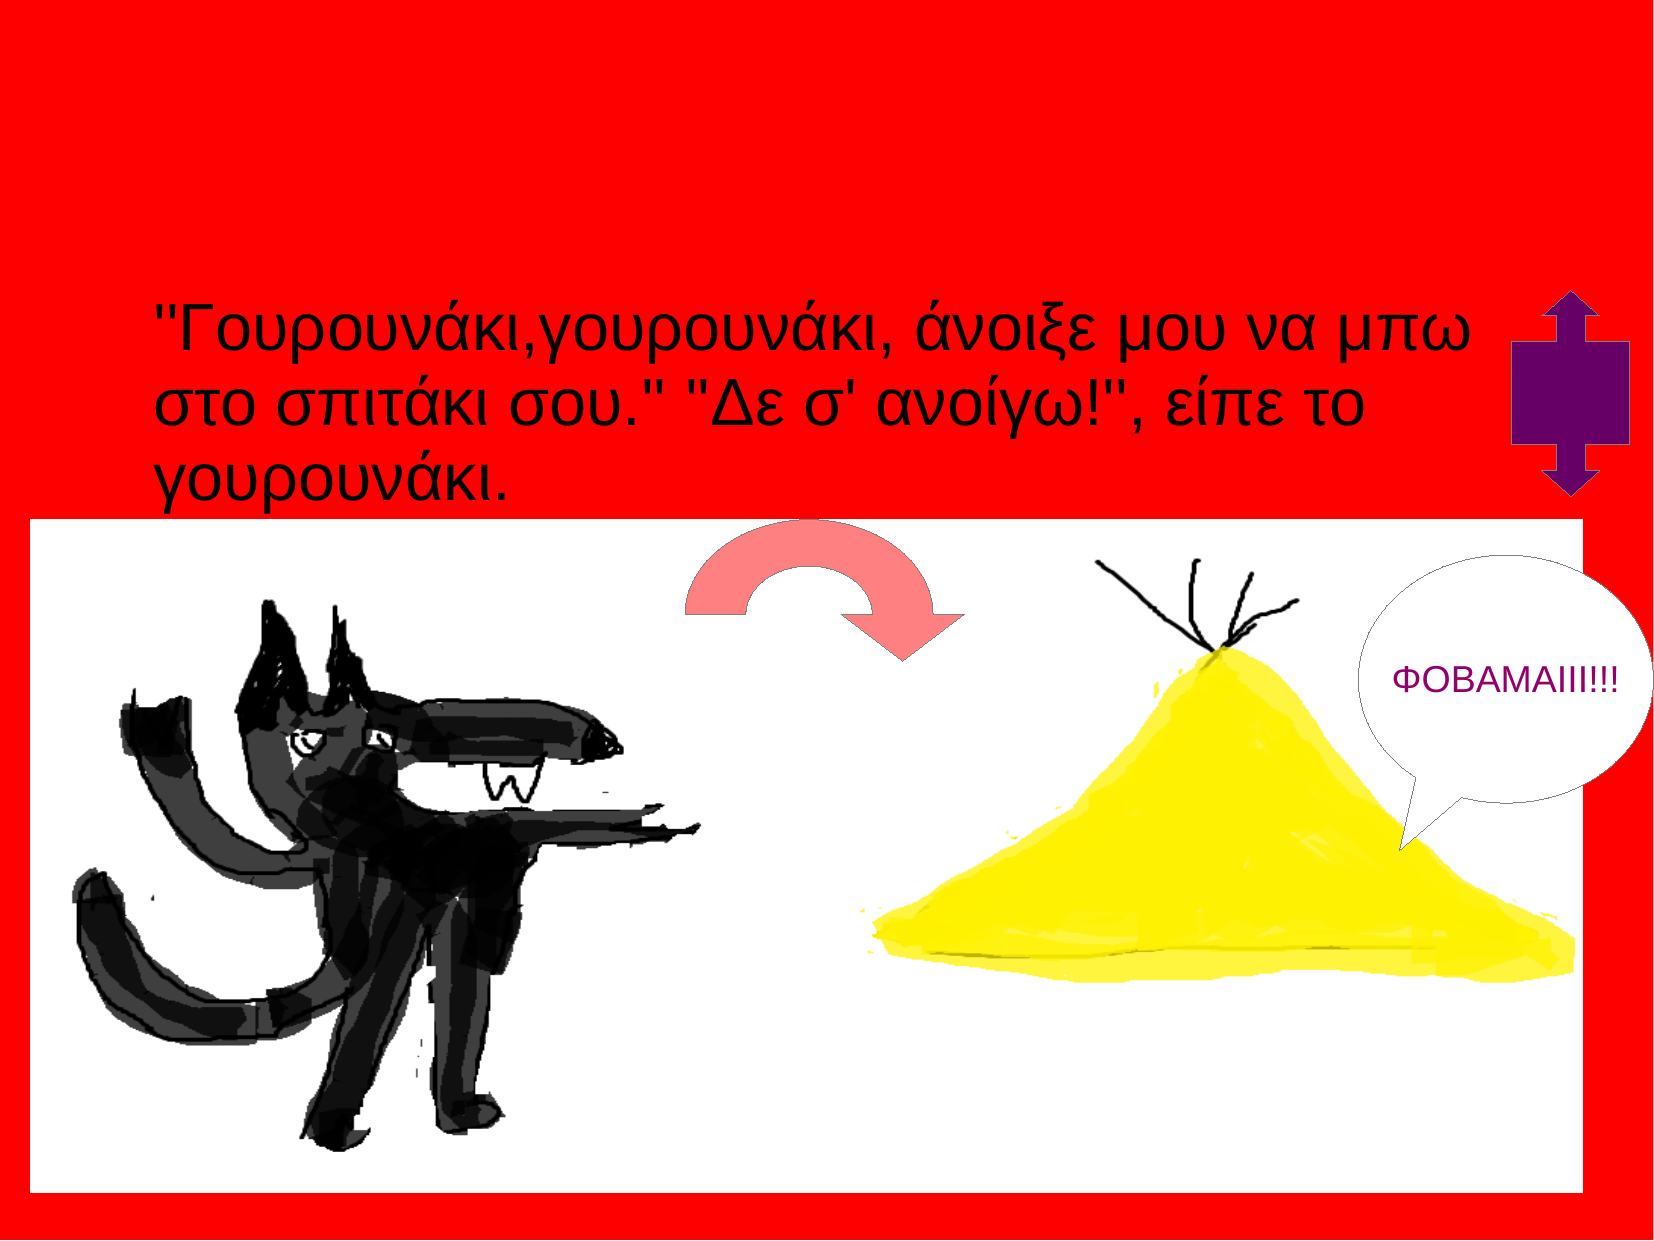

#
''Γουρουνάκι,γουρουνάκι, άνοιξε μου να μπω στο σπιτάκι σου.'' ''Δε σ' ανοίγω!'', είπε το γουρουνάκι.
ΦΟΒΑΜΑΙΙΙ!!!